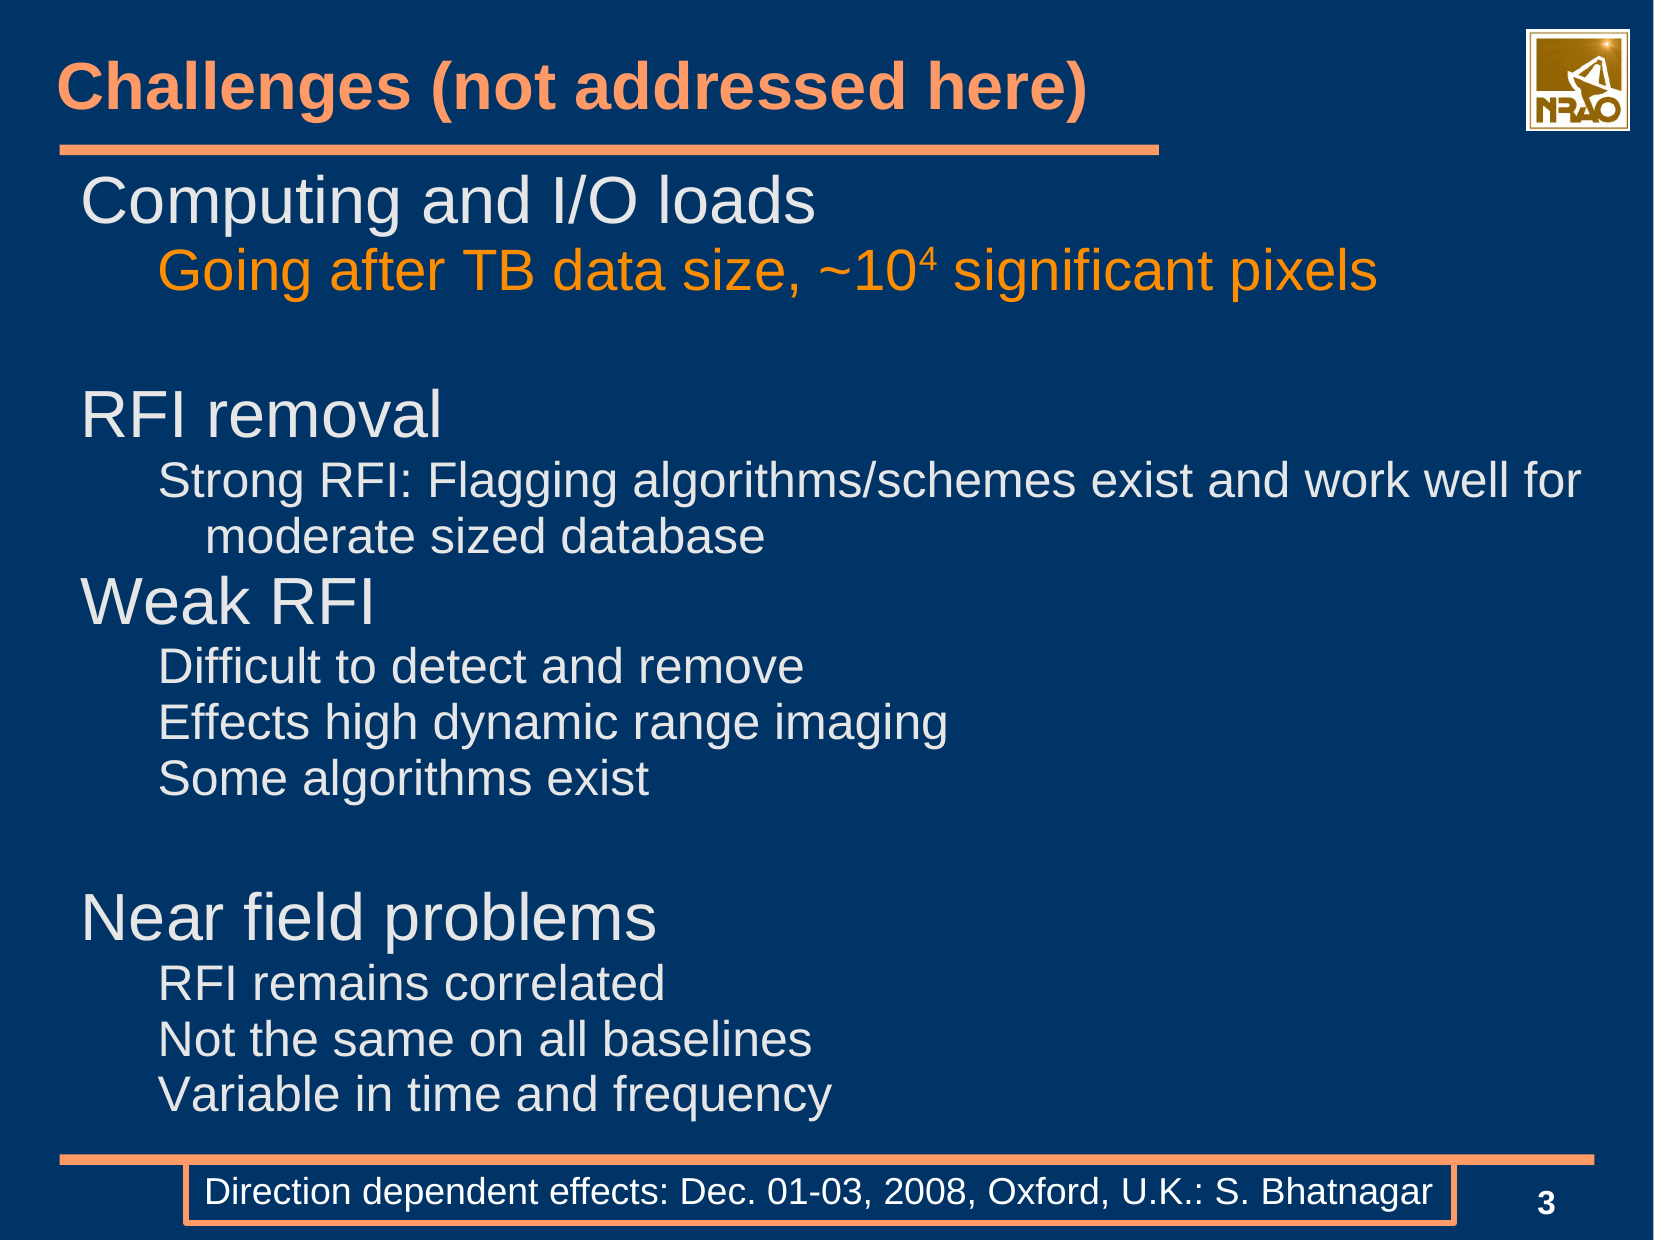

# Challenges (not addressed here)
Computing and I/O loads
Going after TB data size, ~104 significant pixels
RFI removal
Strong RFI: Flagging algorithms/schemes exist and work well for moderate sized database
Weak RFI
Difficult to detect and remove
Effects high dynamic range imaging
Some algorithms exist
Near field problems
RFI remains correlated
Not the same on all baselines
Variable in time and frequency